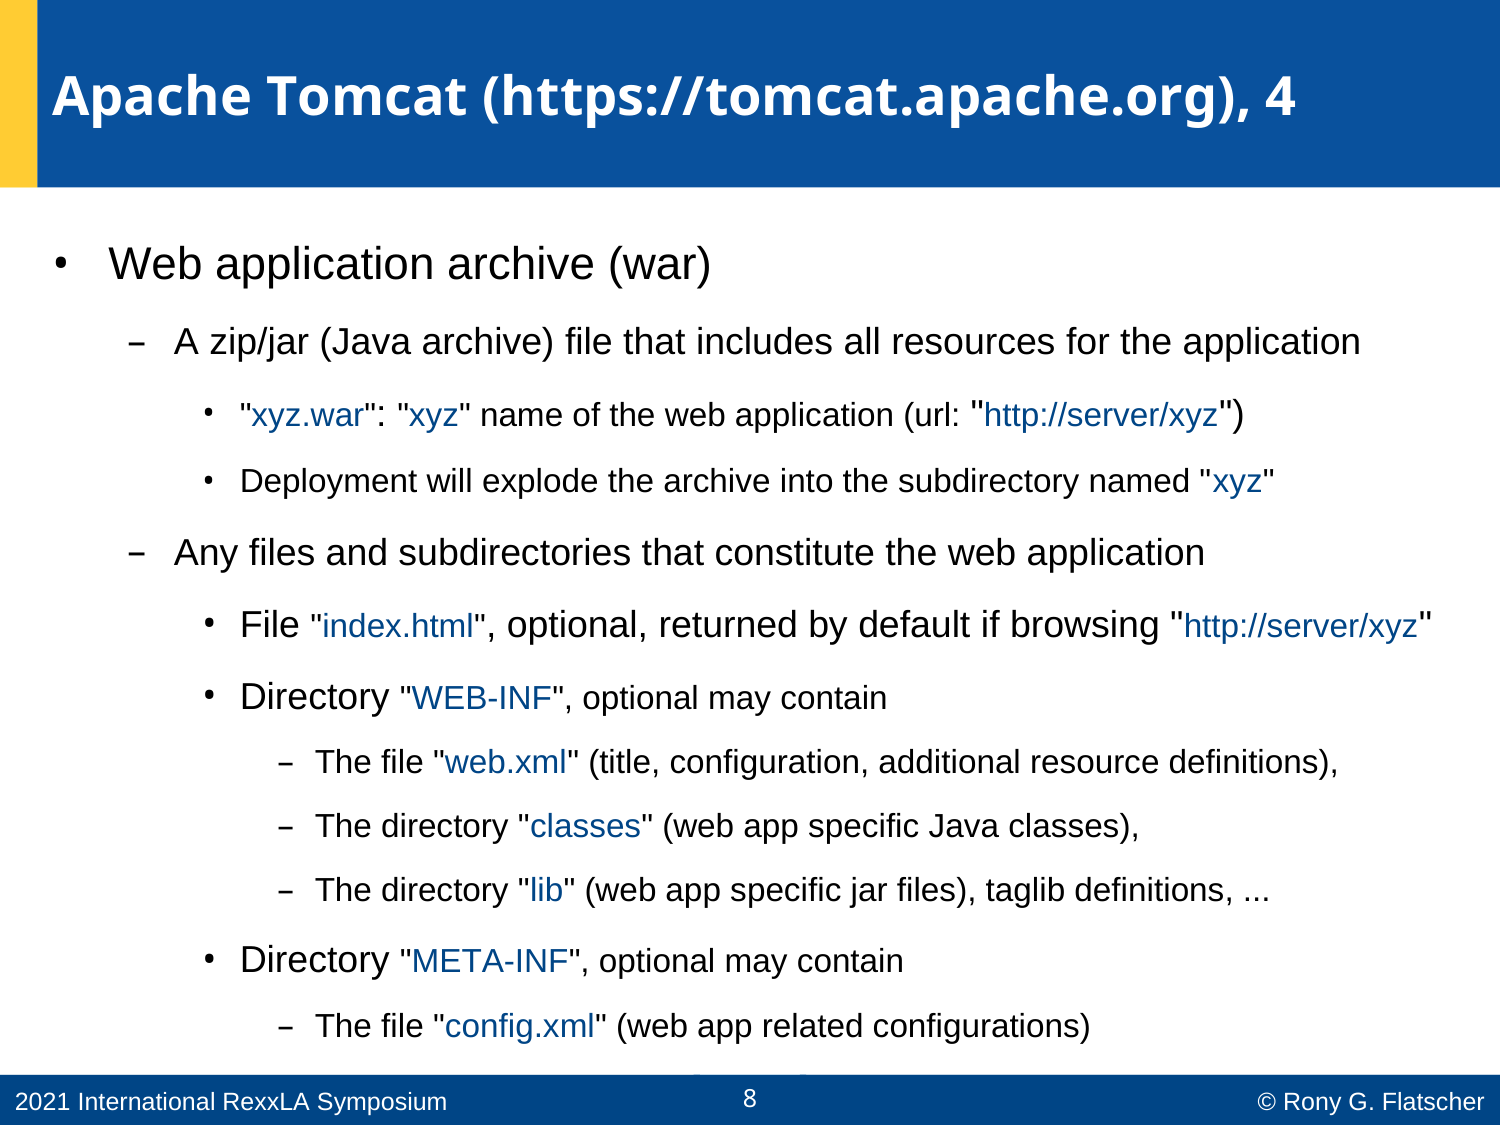

# Apache Tomcat (https://tomcat.apache.org), 4
Web application archive (war)
A zip/jar (Java archive) file that includes all resources for the application
"xyz.war": "xyz" name of the web application (url: "http://server/xyz")
Deployment will explode the archive into the subdirectory named "xyz"
Any files and subdirectories that constitute the web application
File "index.html", optional, returned by default if browsing "http://server/xyz"
Directory "WEB-INF", optional may contain
The file "web.xml" (title, configuration, additional resource definitions),
The directory "classes" (web app specific Java classes),
The directory "lib" (web app specific jar files), taglib definitions, ...
Directory "META-INF", optional may contain
The file "config.xml" (web app related configurations)